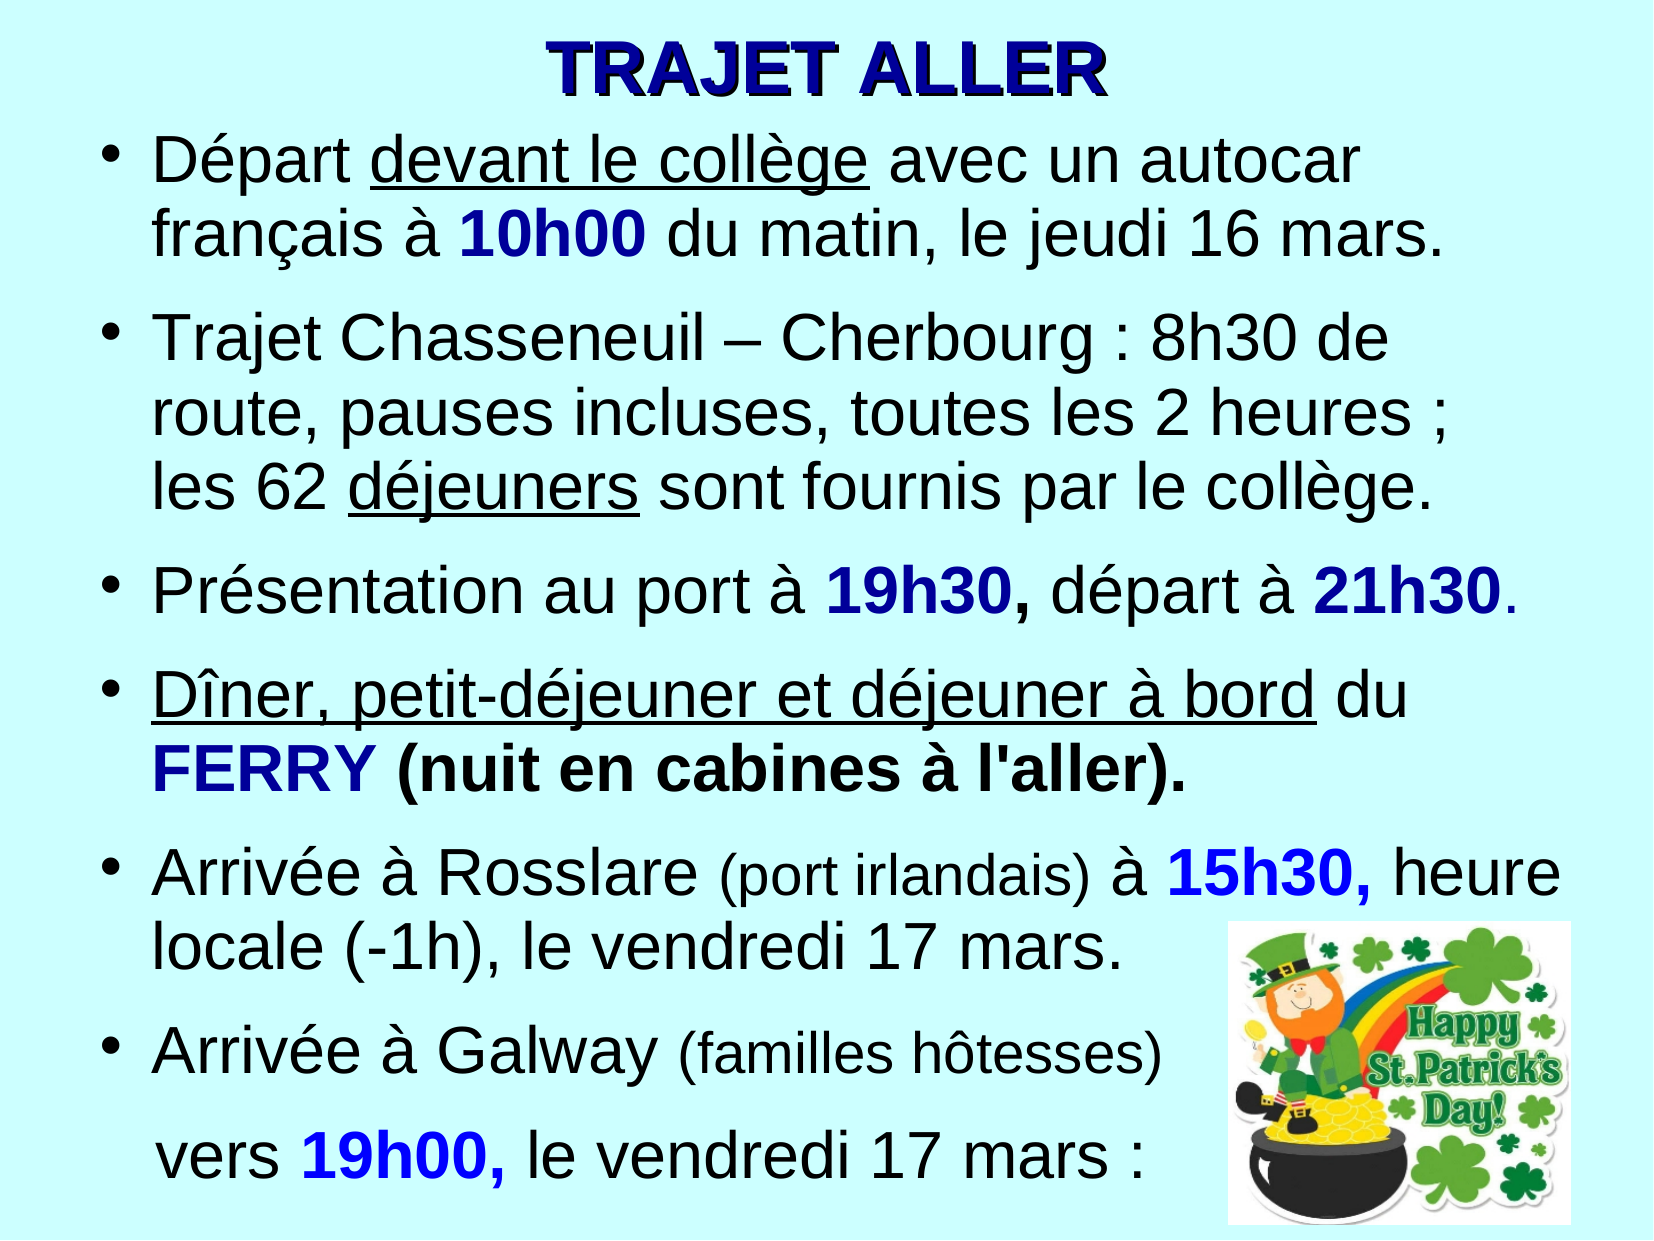

# TRAJET ALLER
Départ devant le collège avec un autocar français à 10h00 du matin, le jeudi 16 mars.
Trajet Chasseneuil – Cherbourg : 8h30 de route, pauses incluses, toutes les 2 heures ; les 62 déjeuners sont fournis par le collège.
Présentation au port à 19h30, départ à 21h30.
Dîner, petit-déjeuner et déjeuner à bord du FERRY (nuit en cabines à l'aller).
Arrivée à Rosslare (port irlandais) à 15h30, heure locale (-1h), le vendredi 17 mars.
Arrivée à Galway (familles hôtesses)
 vers 19h00, le vendredi 17 mars :